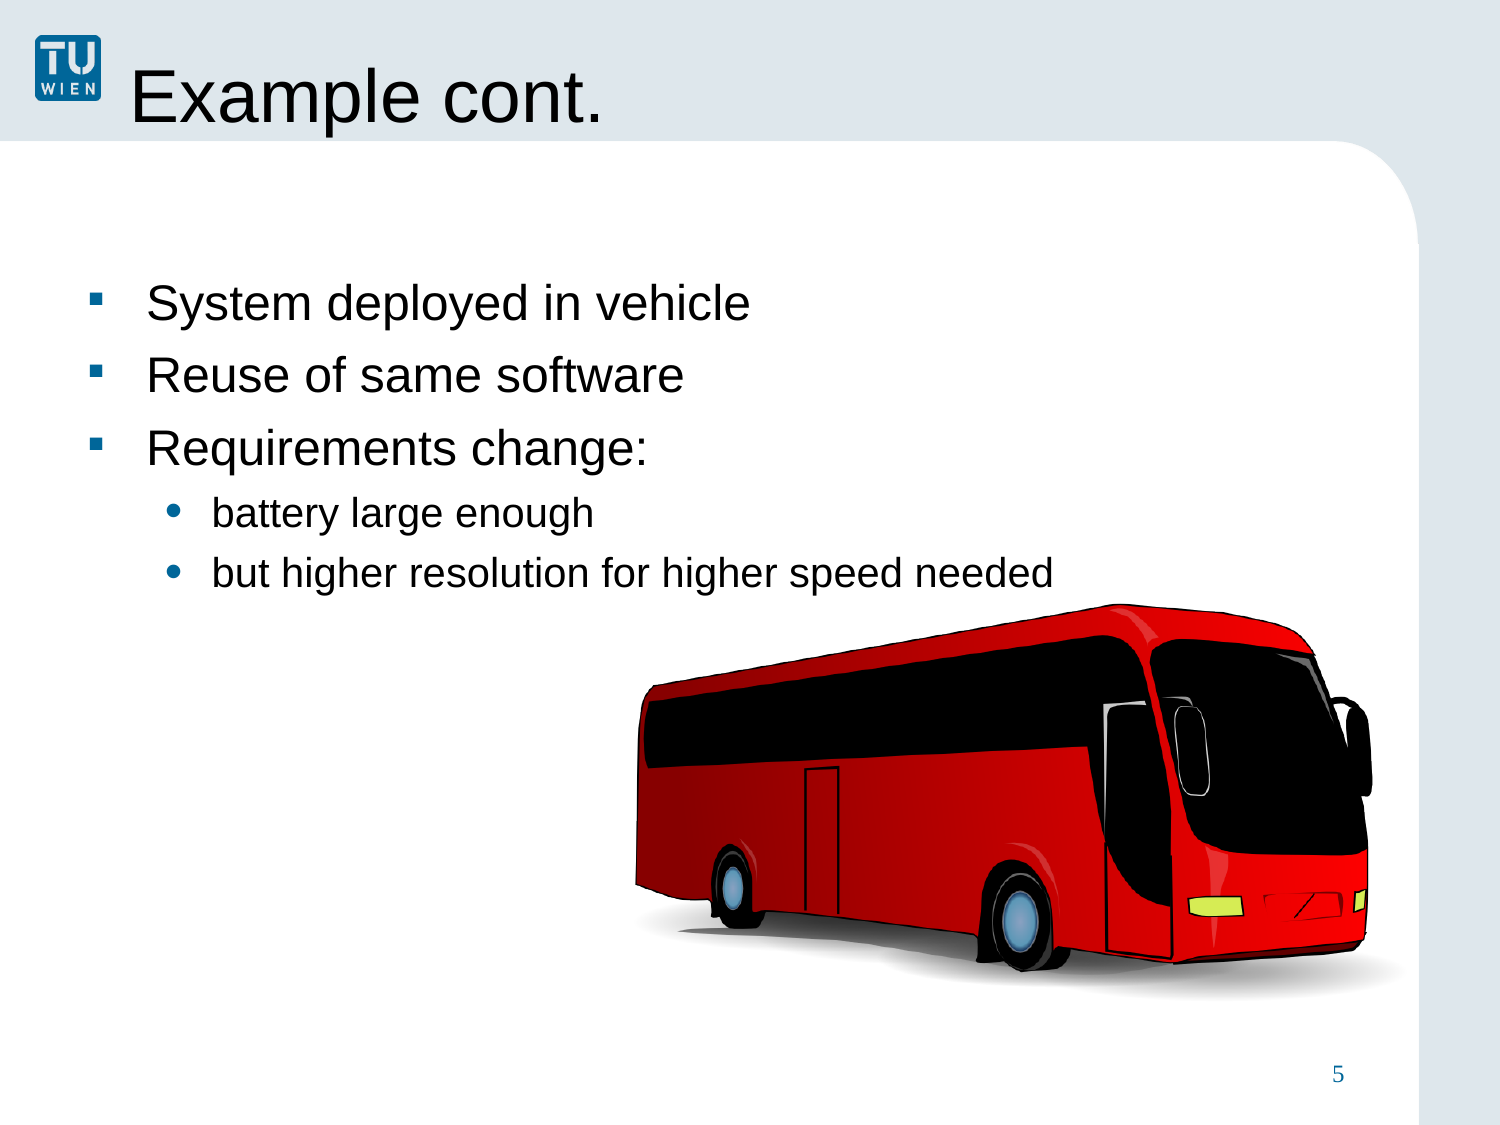

# Example cont.
System deployed in vehicle
Reuse of same software
Requirements change:
battery large enough
but higher resolution for higher speed needed
5